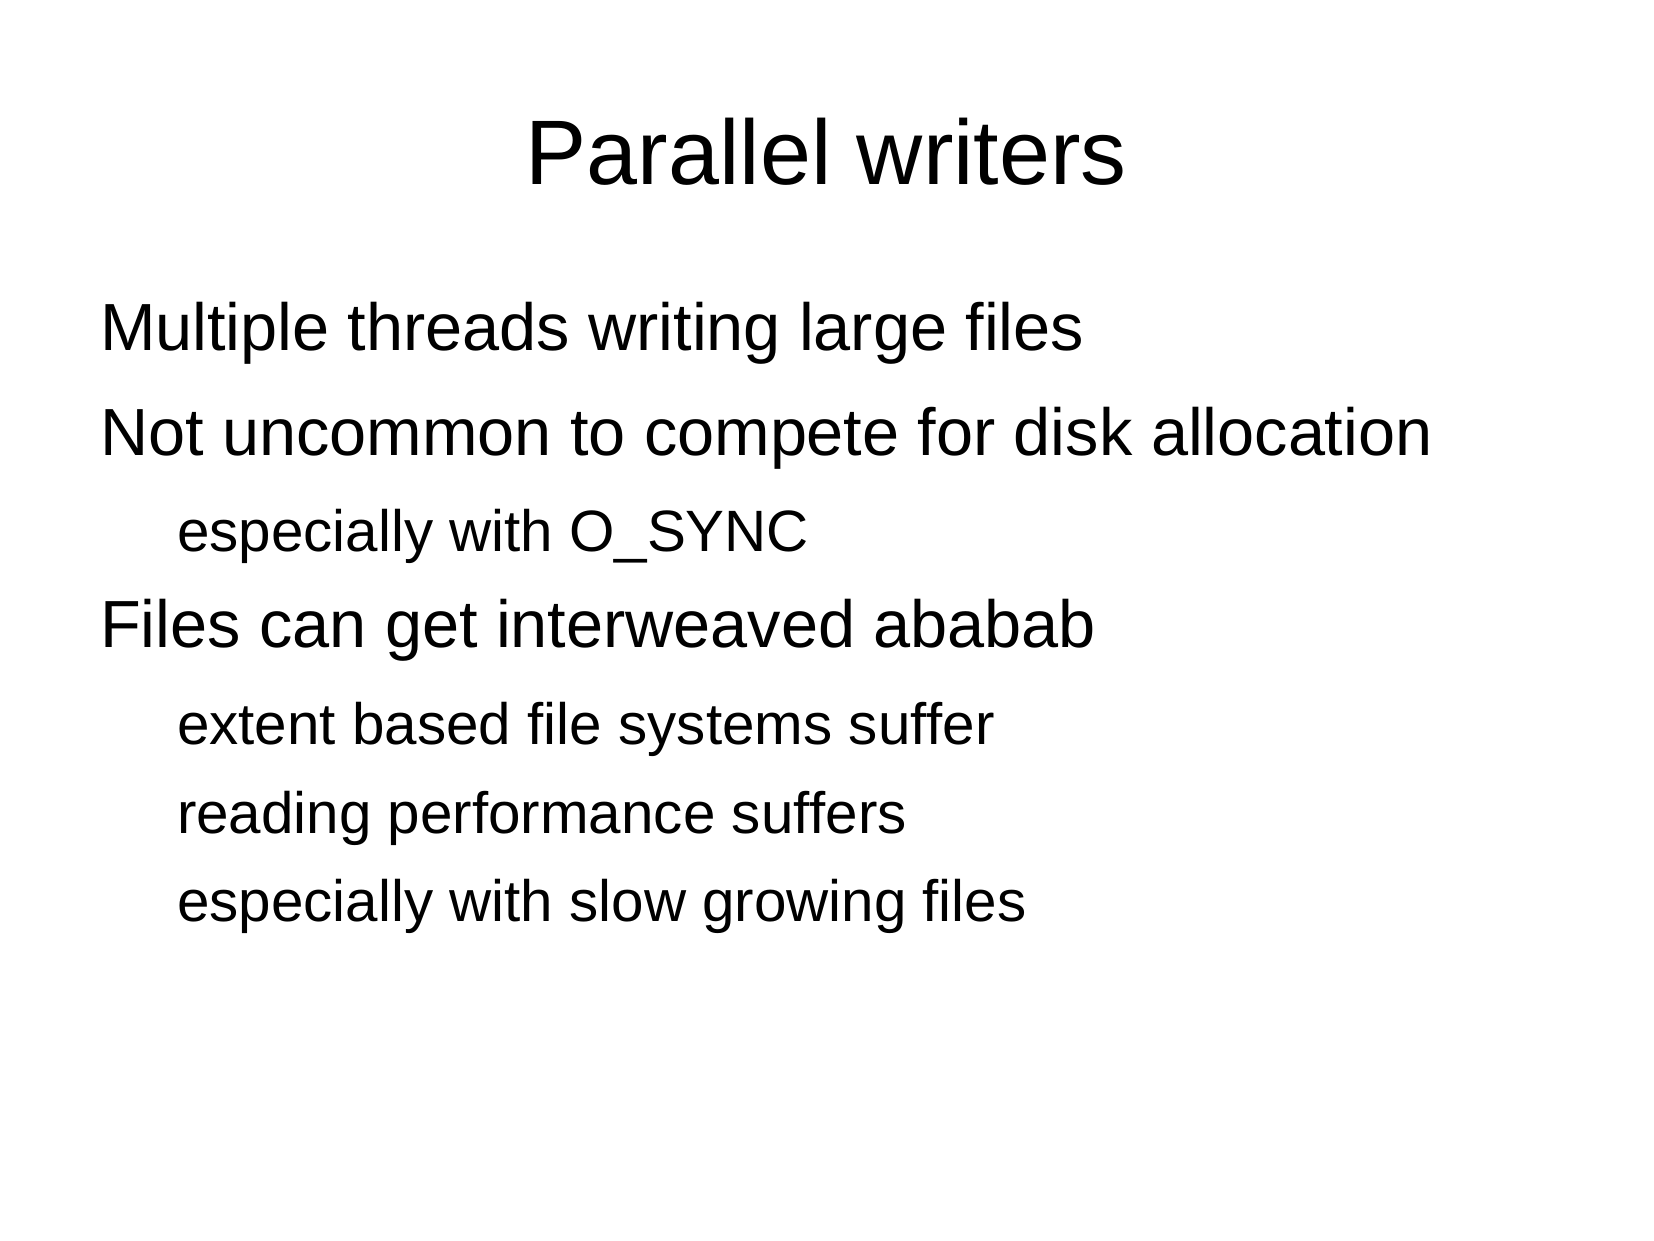

# Parallel writers
Multiple threads writing large files
Not uncommon to compete for disk allocation
especially with O_SYNC
Files can get interweaved ababab
extent based file systems suffer
reading performance suffers
especially with slow growing files